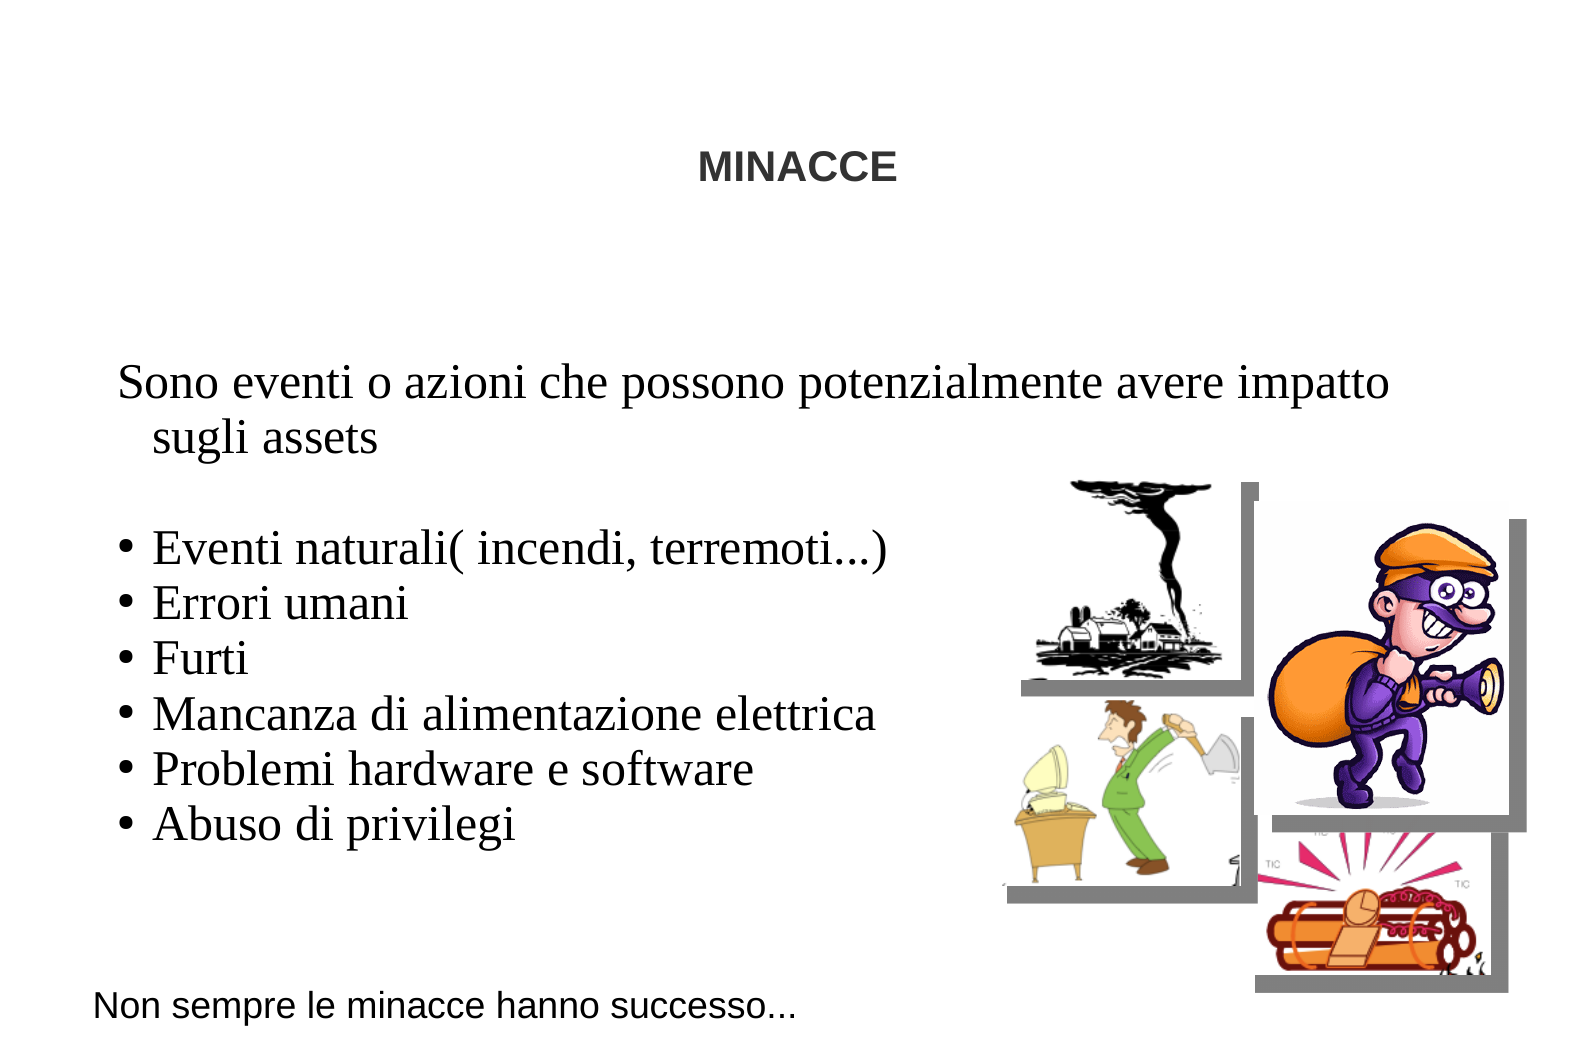

# MINACCE
Sono eventi o azioni che possono potenzialmente avere impatto sugli assets
Eventi naturali( incendi, terremoti...)
Errori umani
Furti
Mancanza di alimentazione elettrica
Problemi hardware e software
Abuso di privilegi
Non sempre le minacce hanno successo...